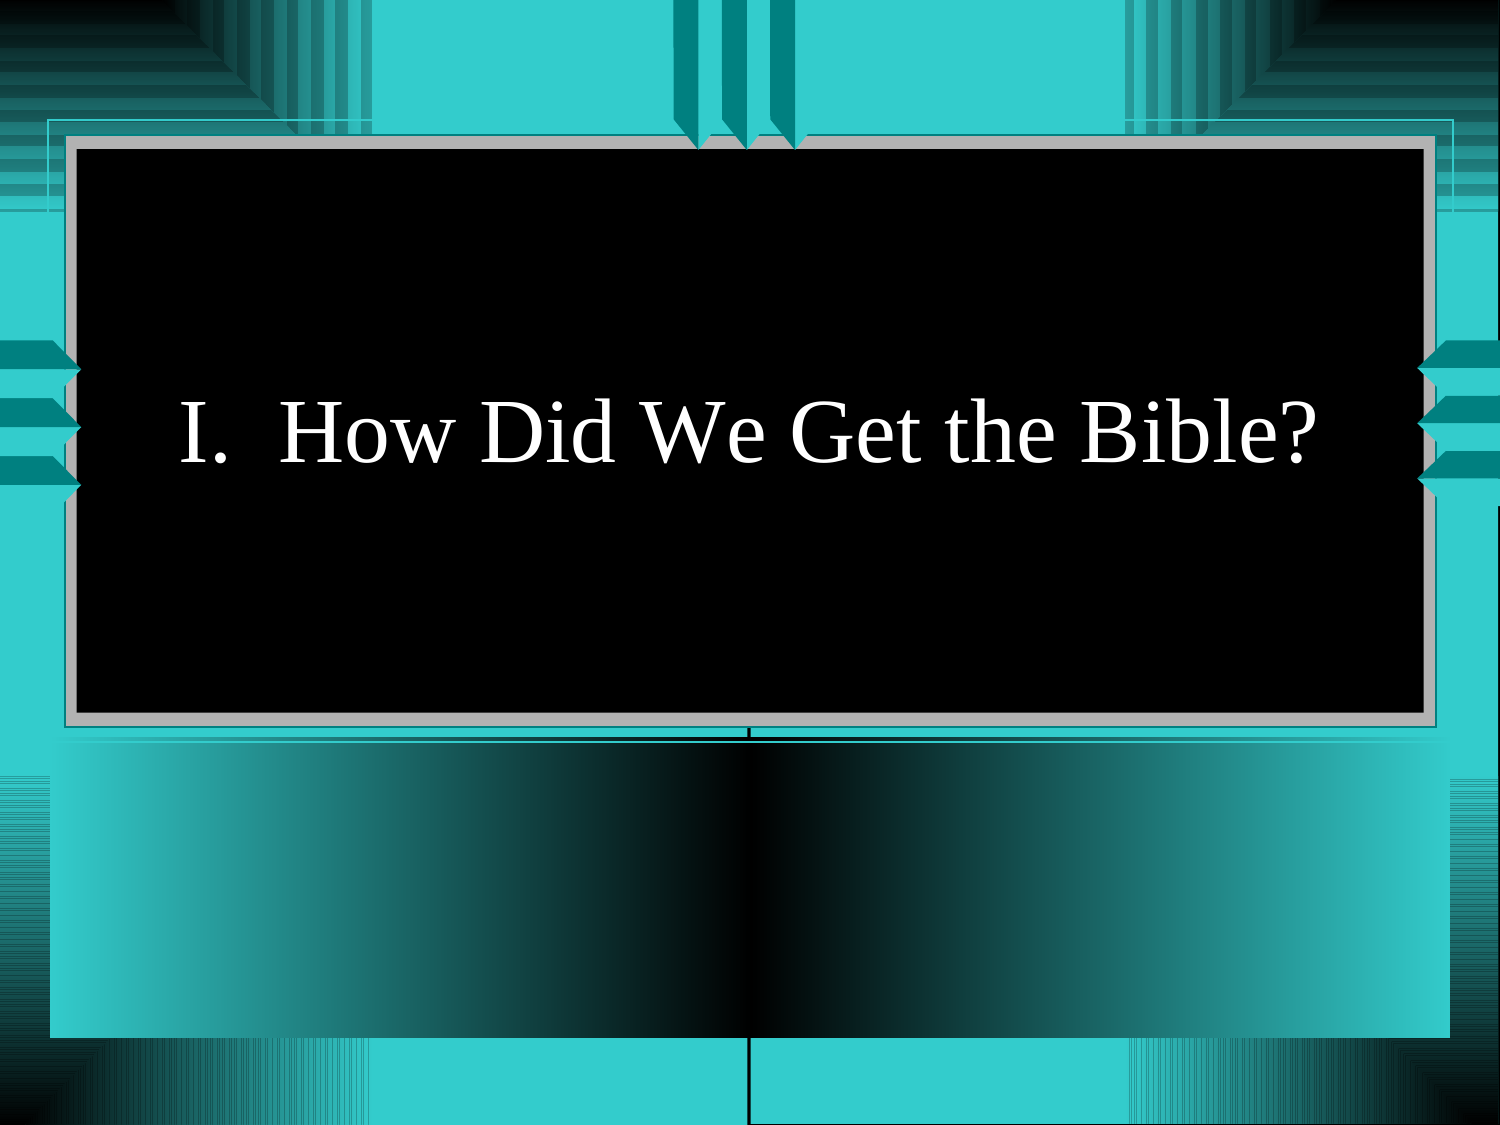

# I. How Did We Get the Bible?